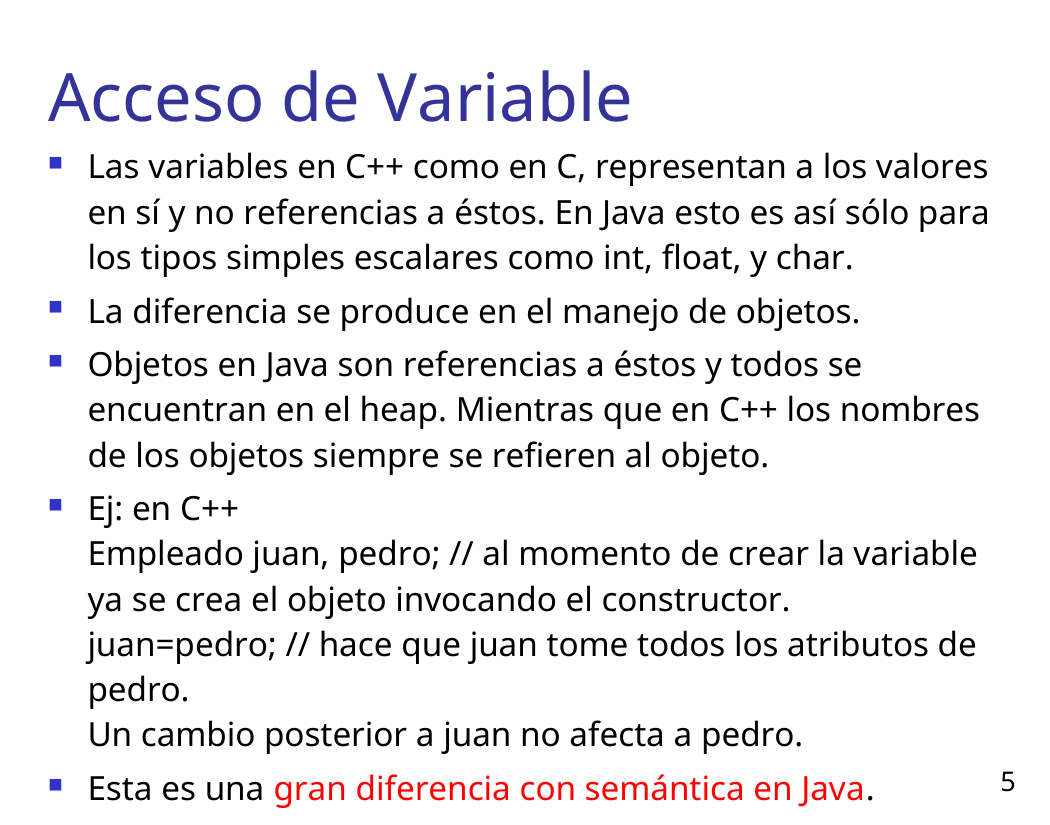

# Acceso de Variable
Las variables en C++ como en C, representan a los valores en sí y no referencias a éstos. En Java esto es así sólo para los tipos simples escalares como int, float, y char.
La diferencia se produce en el manejo de objetos.
Objetos en Java son referencias a éstos y todos se encuentran en el heap. Mientras que en C++ los nombres de los objetos siempre se refieren al objeto.
Ej: en C++
Empleado juan, pedro; // al momento de crear la variable ya se crea el objeto invocando el constructor.
juan=pedro; // hace que juan tome todos los atributos de pedro.
Un cambio posterior a juan no afecta a pedro.
Esta es una gran diferencia con semántica en Java.
5